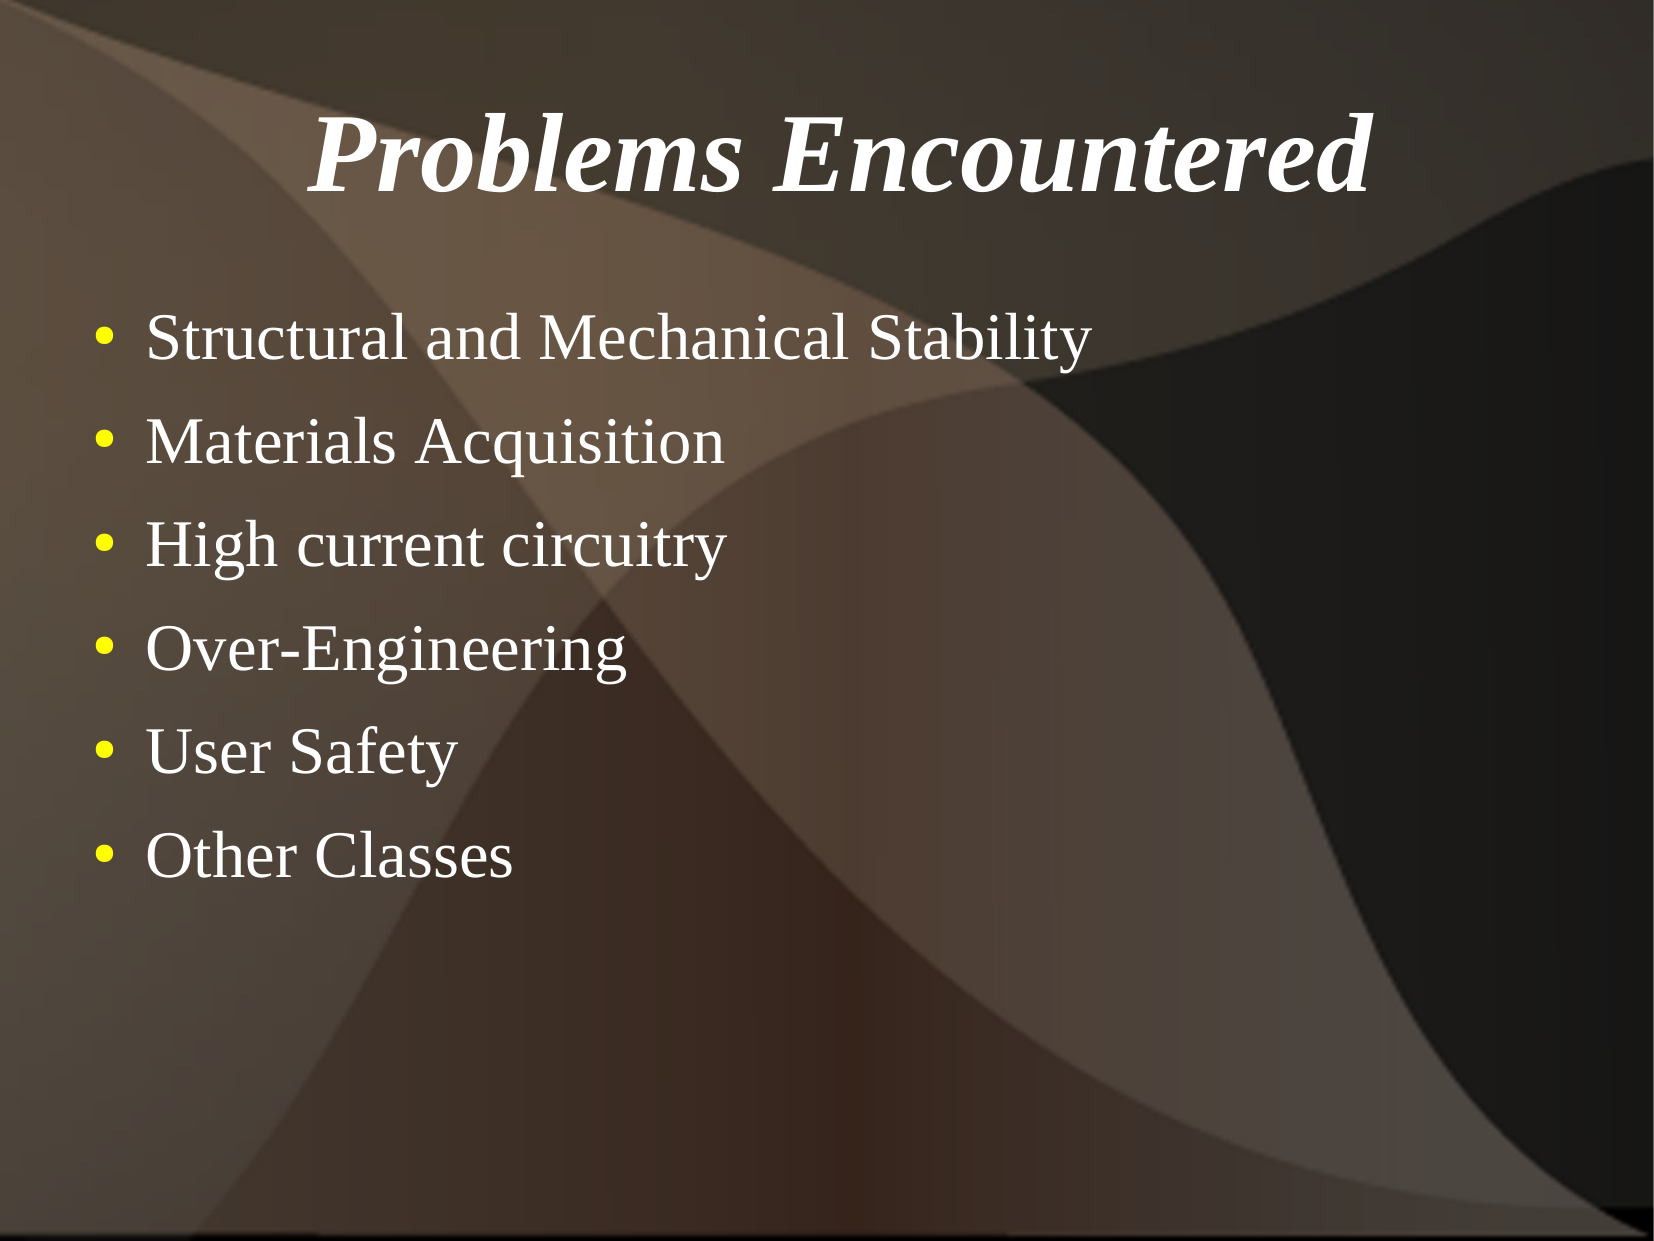

# Problems Encountered
Structural and Mechanical Stability
Materials Acquisition
High current circuitry
Over-Engineering
User Safety
Other Classes